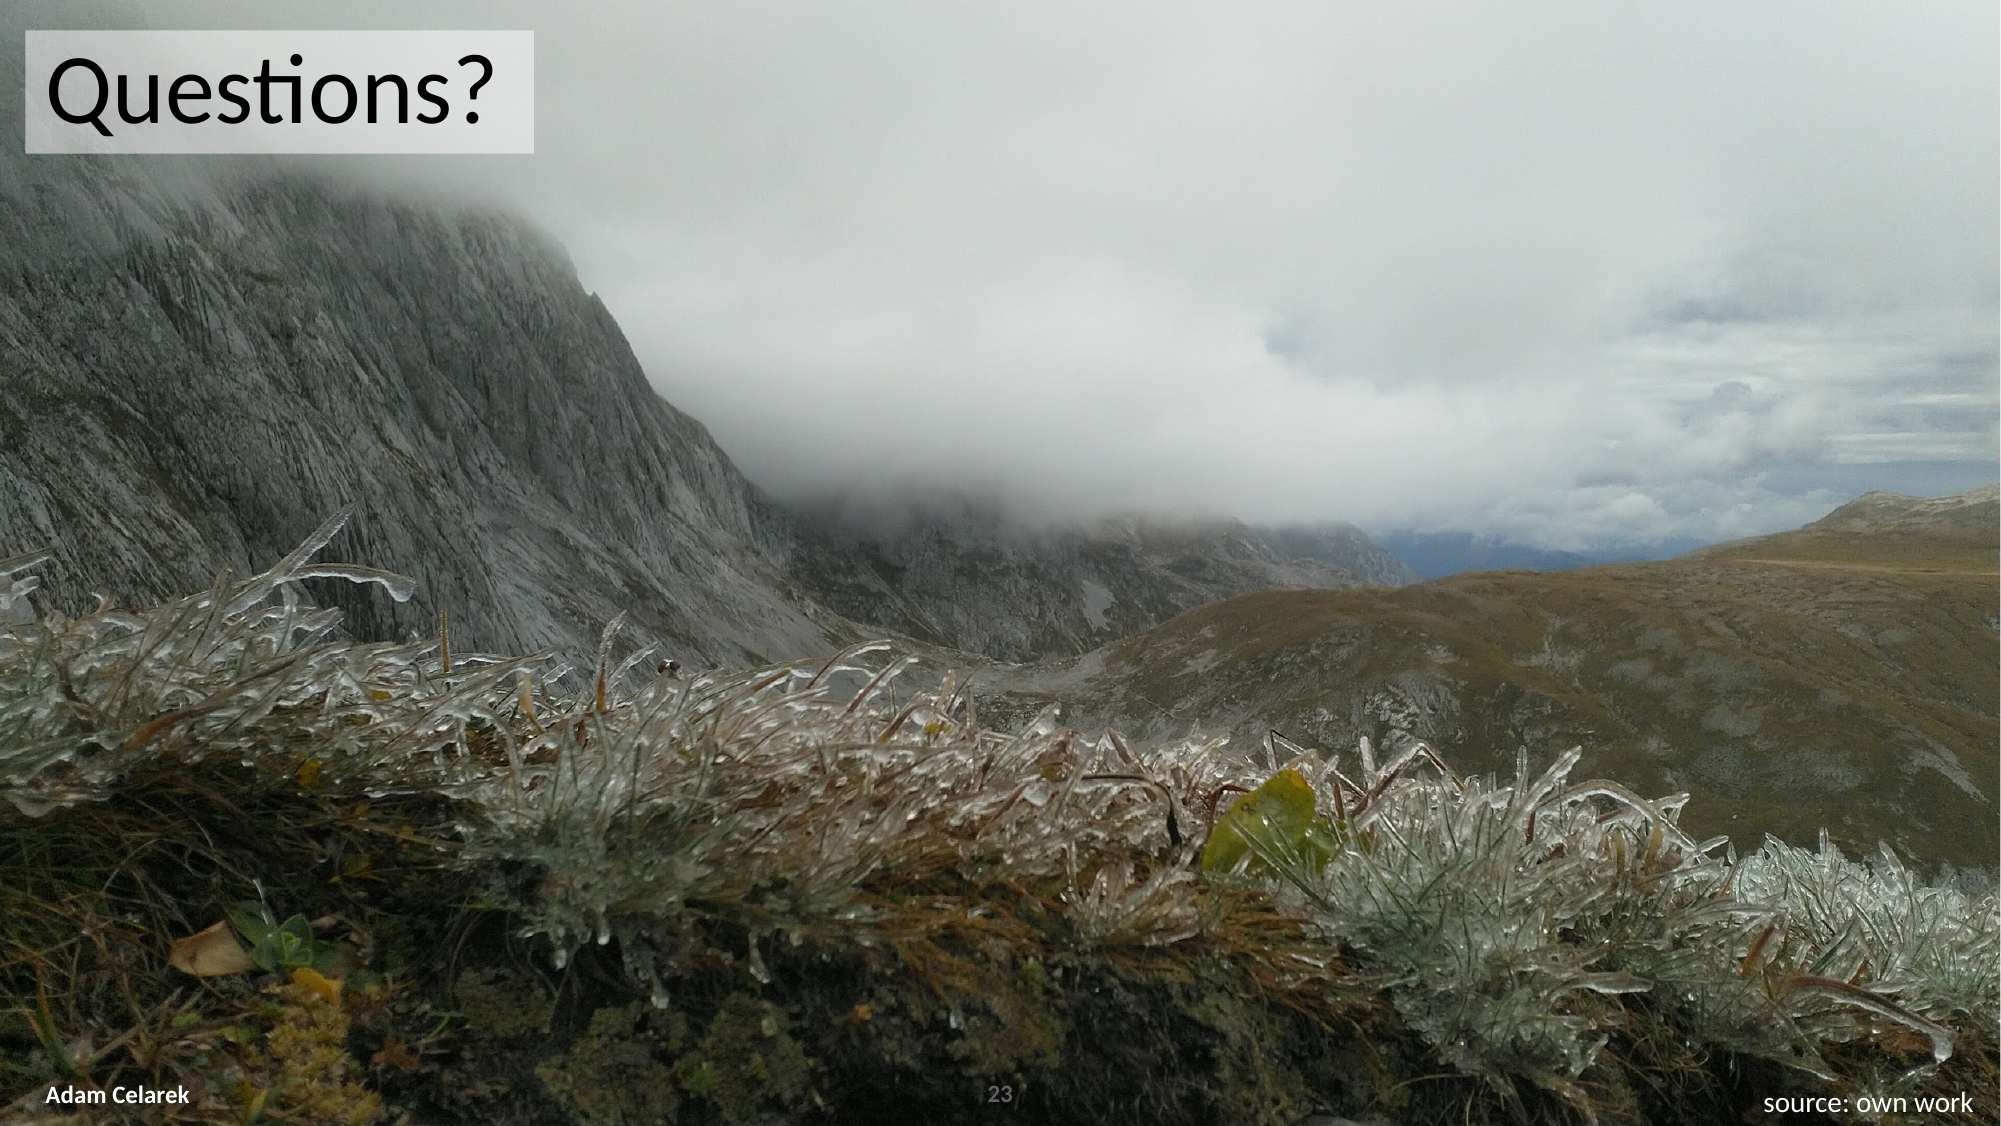

# Questions?
source: own work
Adam Celarek